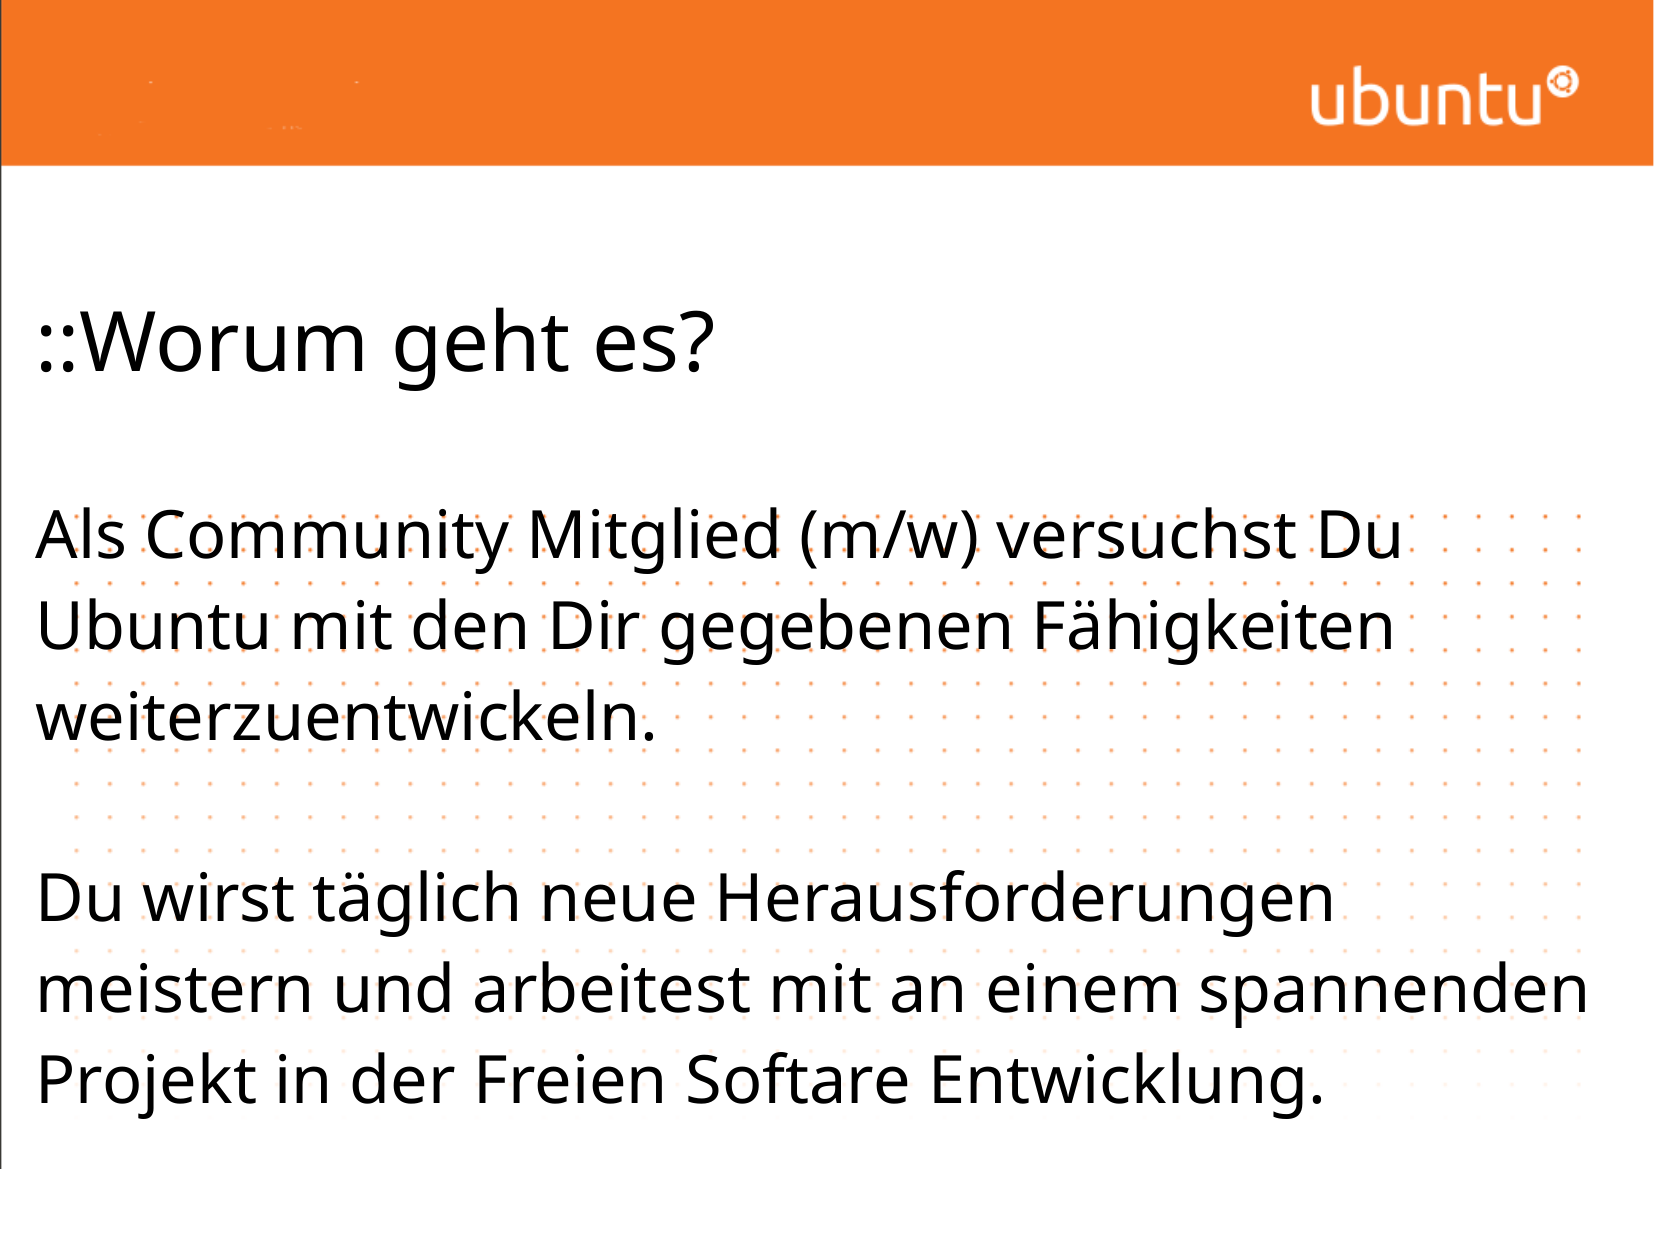

# ::Worum geht es?
Als Community Mitglied (m/w) versuchst Du Ubuntu mit den Dir gegebenen Fähigkeiten weiterzuentwickeln.
Du wirst täglich neue Herausforderungen meistern und arbeitest mit an einem spannenden Projekt in der Freien Softare Entwicklung.